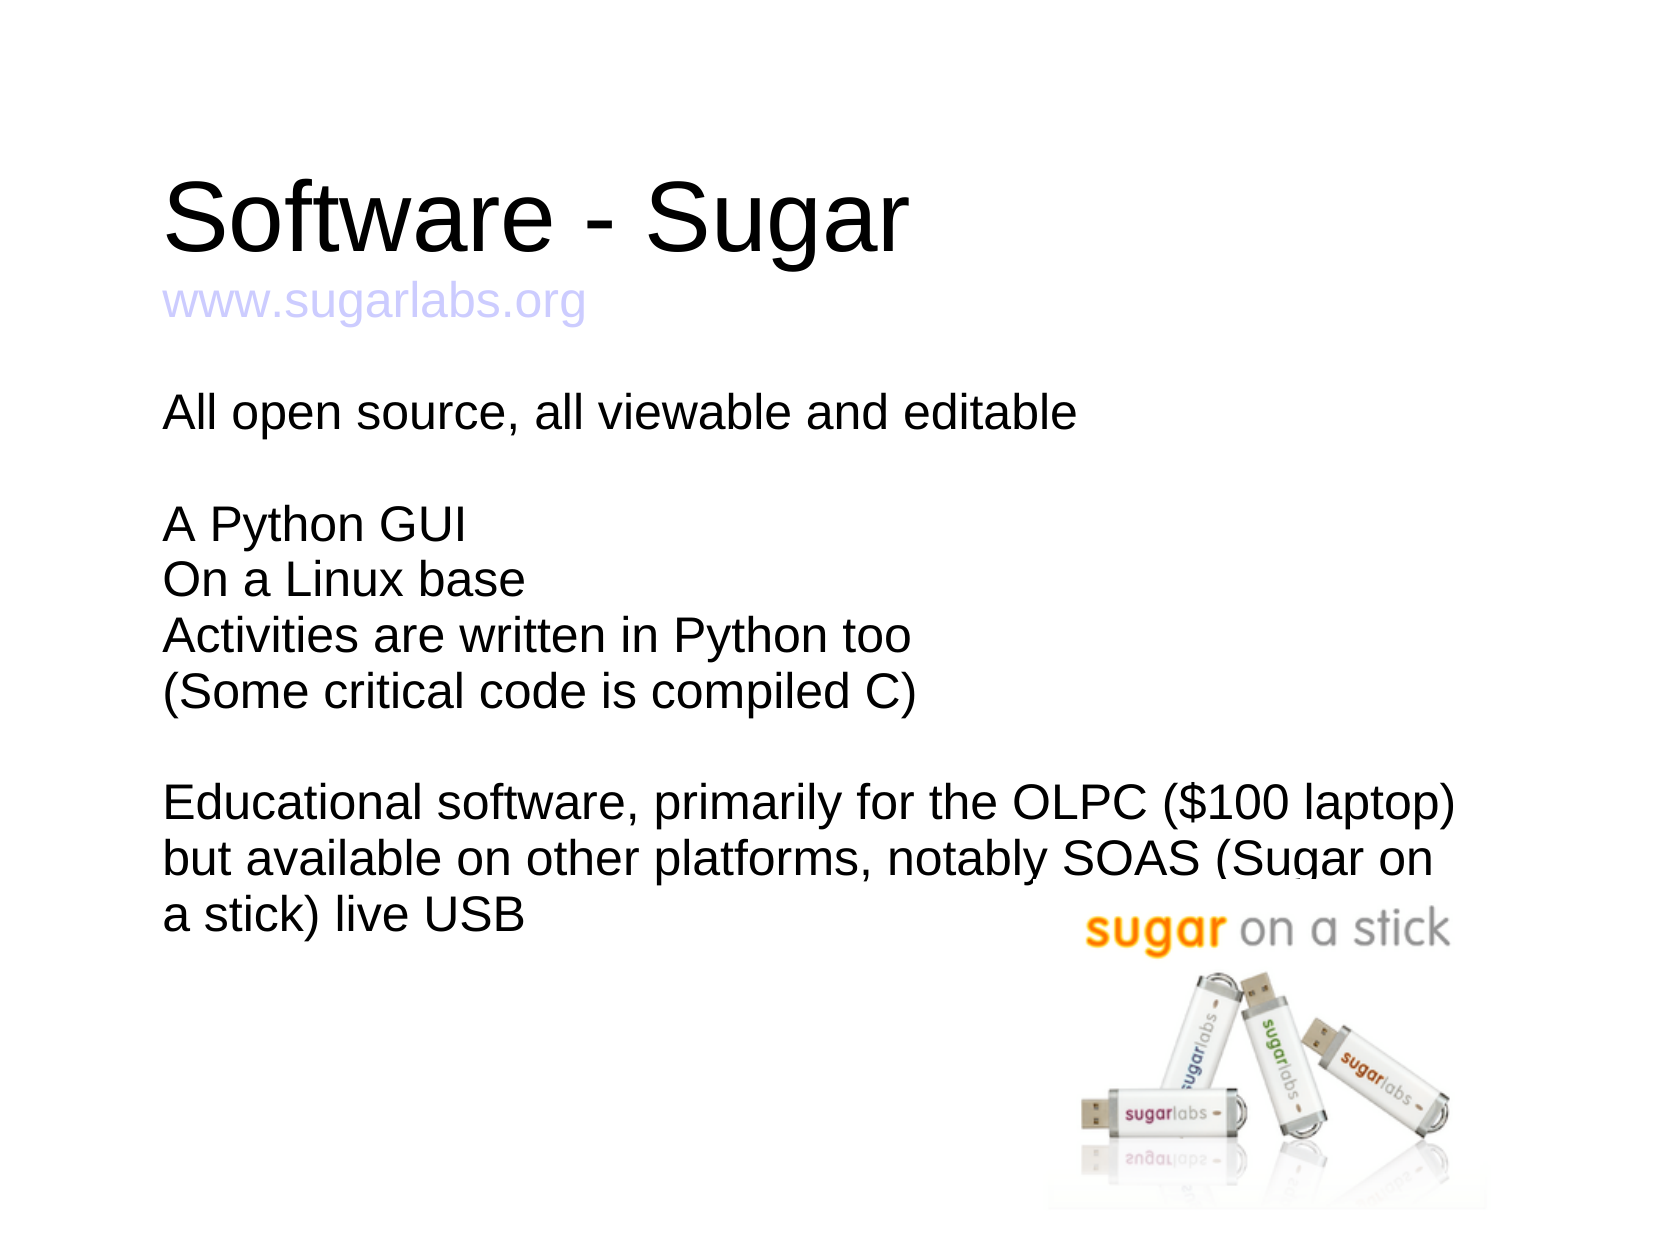

Software - Sugar
www.sugarlabs.org
All open source, all viewable and editable
A Python GUI
On a Linux base
Activities are written in Python too
(Some critical code is compiled C)
Educational software, primarily for the OLPC ($100 laptop) but available on other platforms, notably SOAS (Sugar on a stick) live USB